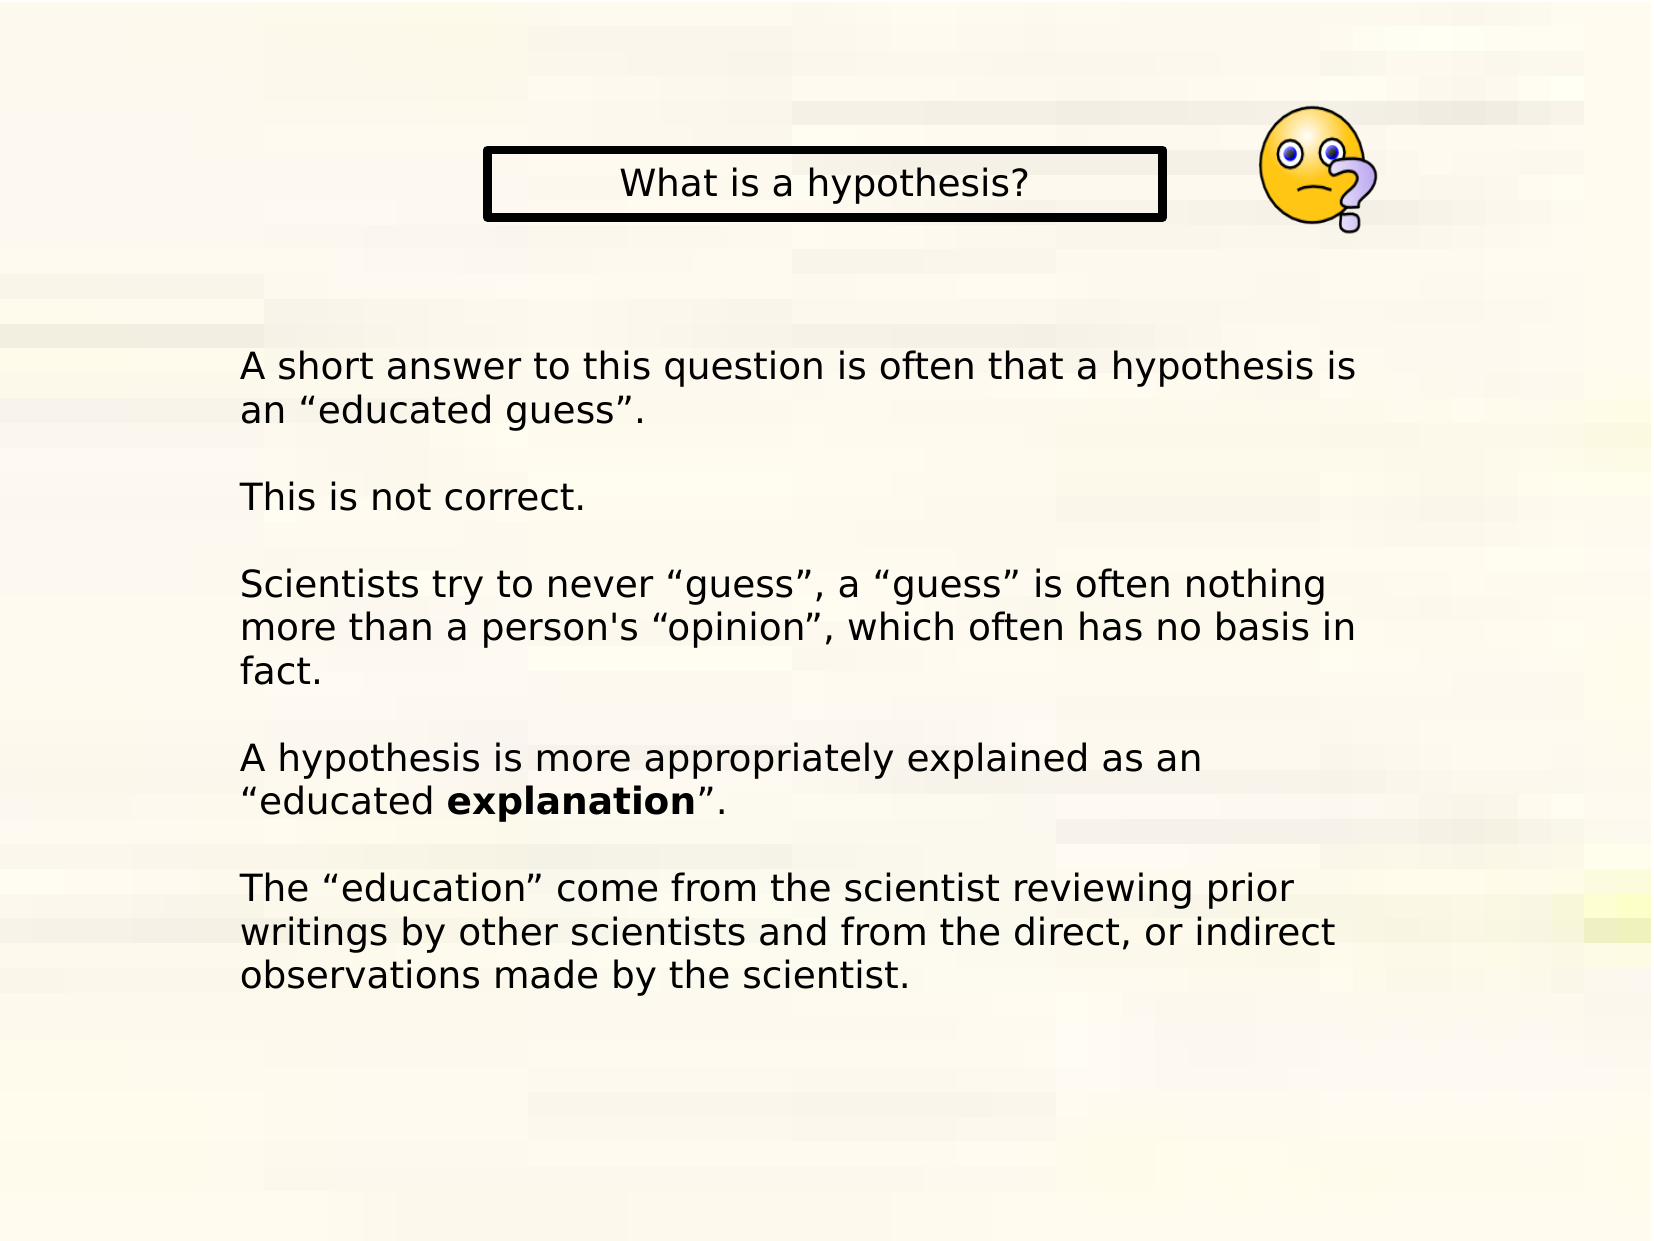

What is a hypothesis?
A short answer to this question is often that a hypothesis is an “educated guess”.
This is not correct.
Scientists try to never “guess”, a “guess” is often nothing more than a person's “opinion”, which often has no basis in fact.
A hypothesis is more appropriately explained as an “educated explanation”.
The “education” come from the scientist reviewing prior writings by other scientists and from the direct, or indirect observations made by the scientist.